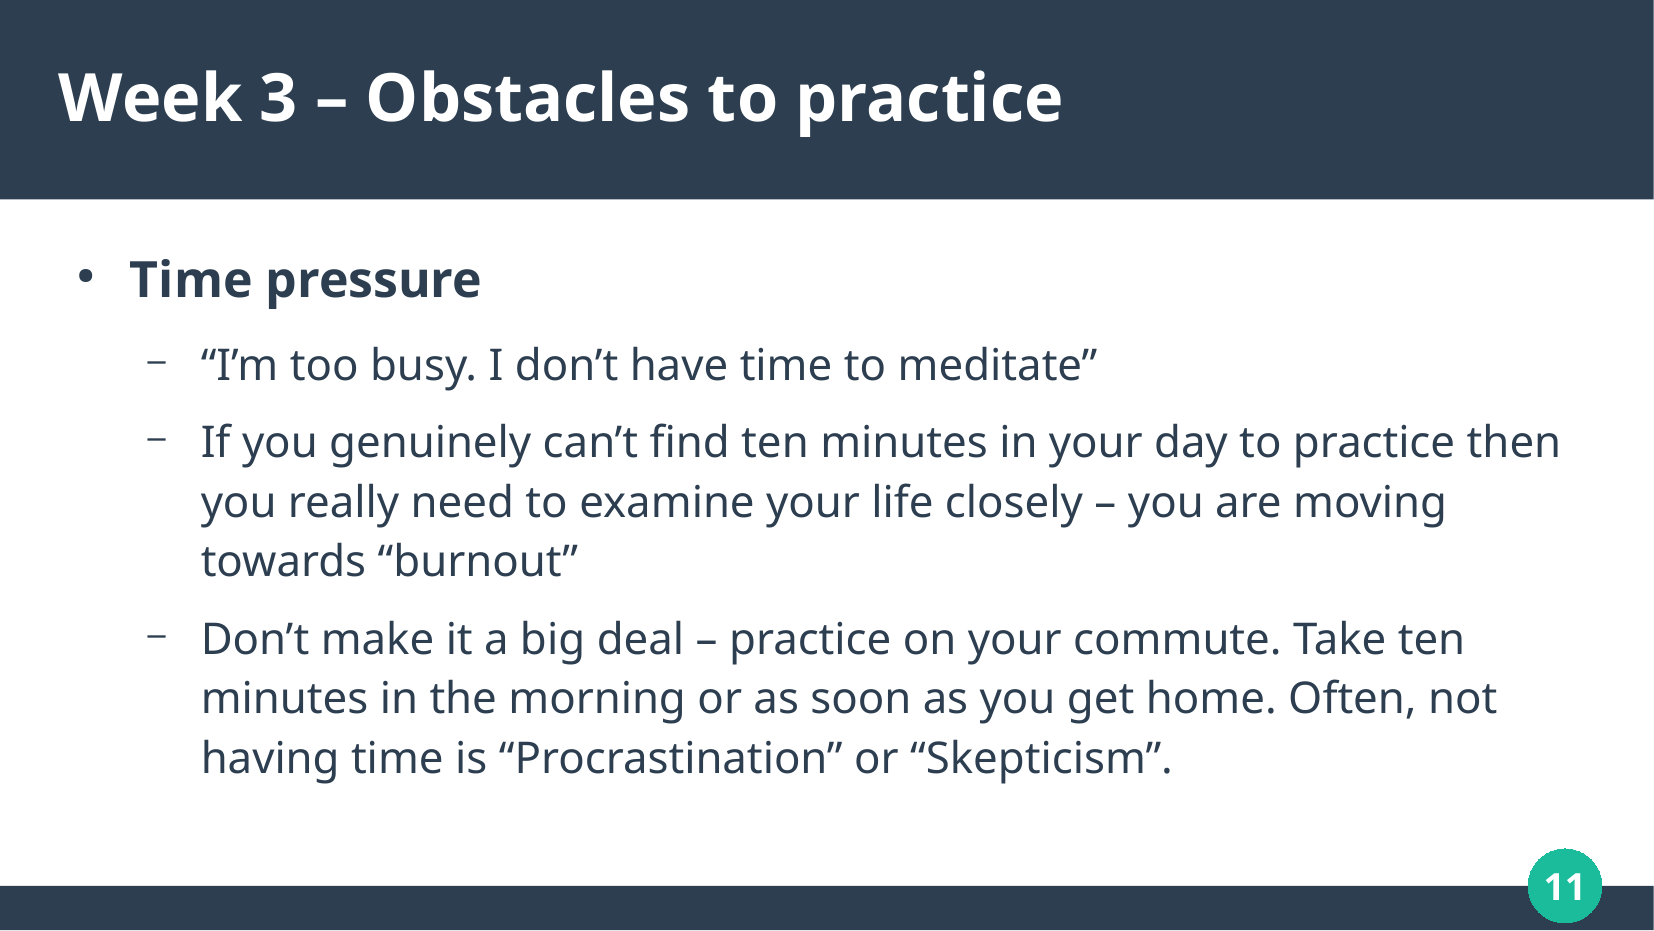

# Week 3 – Obstacles to practice
Time pressure
“I’m too busy. I don’t have time to meditate”
If you genuinely can’t find ten minutes in your day to practice then you really need to examine your life closely – you are moving towards “burnout”
Don’t make it a big deal – practice on your commute. Take ten minutes in the morning or as soon as you get home. Often, not having time is “Procrastination” or “Skepticism”.
11